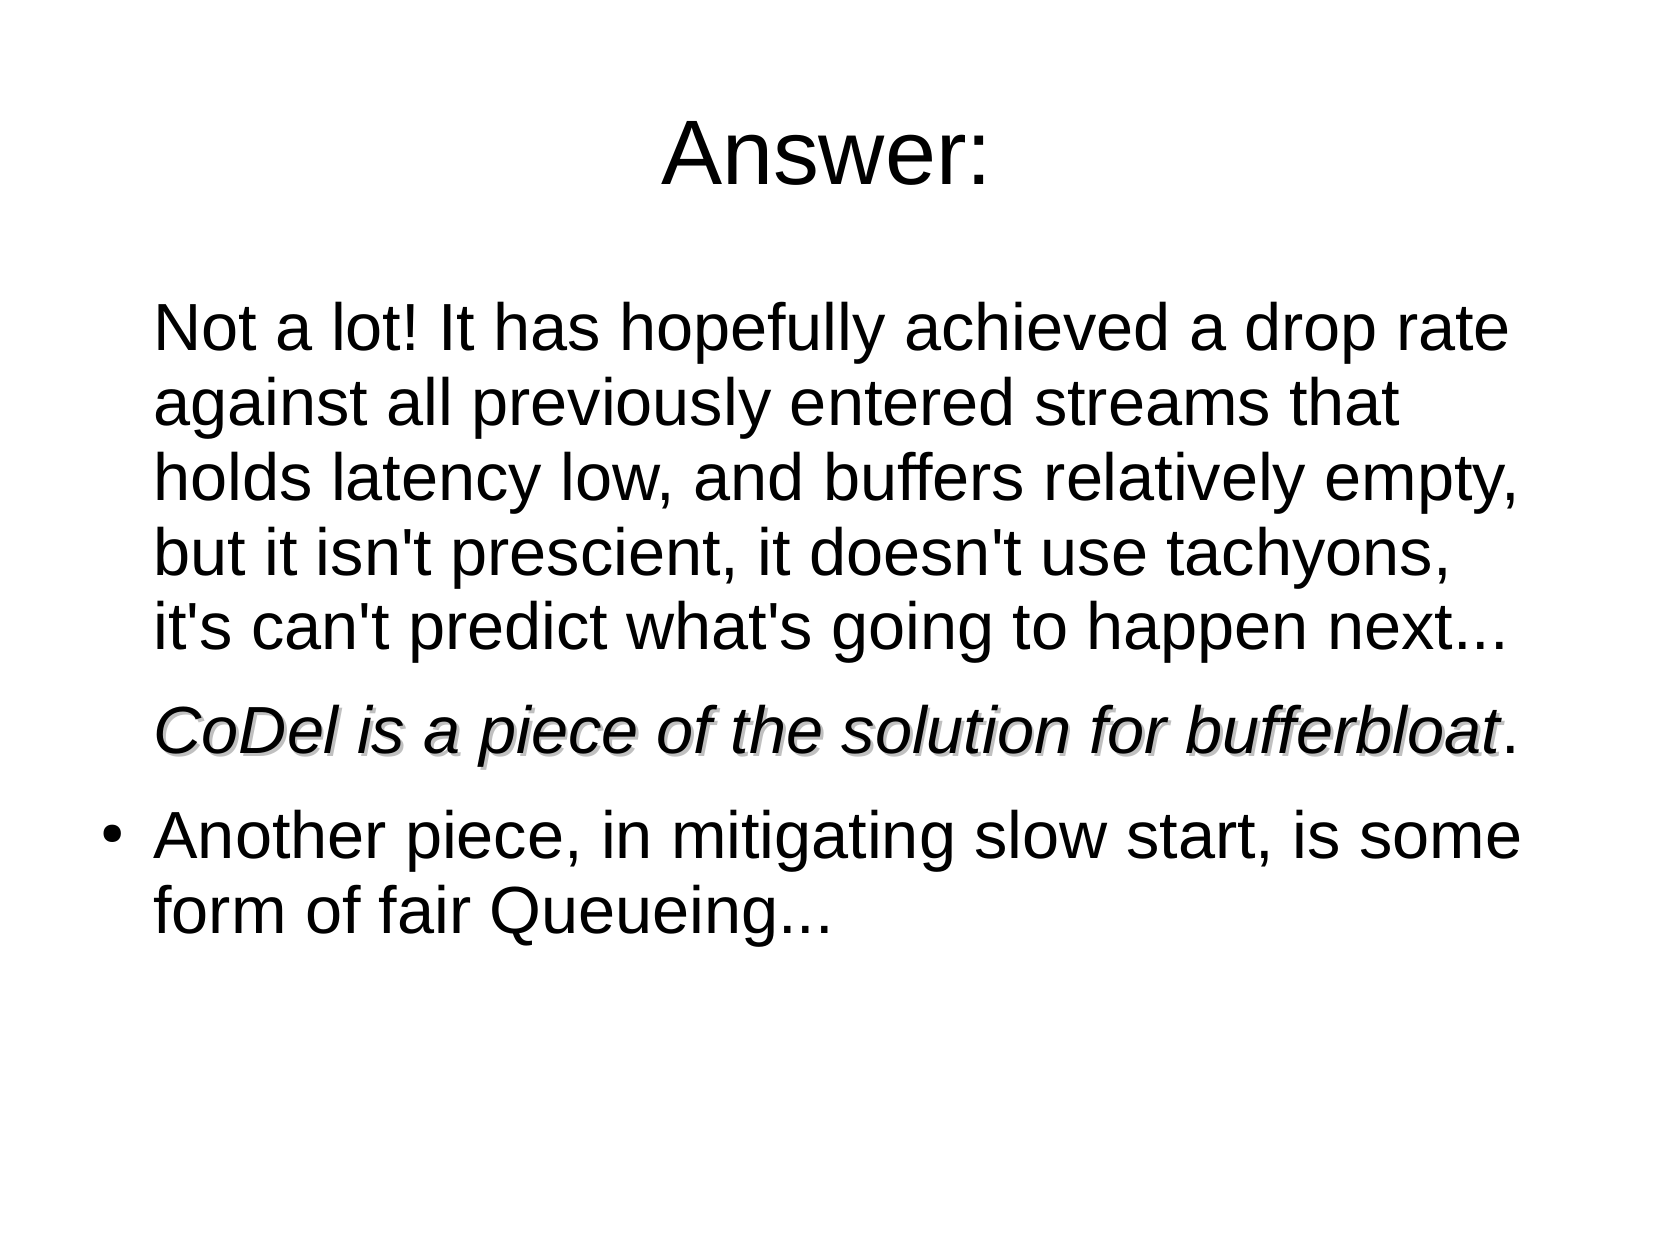

# Answer:
Not a lot! It has hopefully achieved a drop rate against all previously entered streams that holds latency low, and buffers relatively empty, but it isn't prescient, it doesn't use tachyons, it's can't predict what's going to happen next...
CoDel is a piece of the solution for bufferbloat.
Another piece, in mitigating slow start, is some form of fair Queueing...